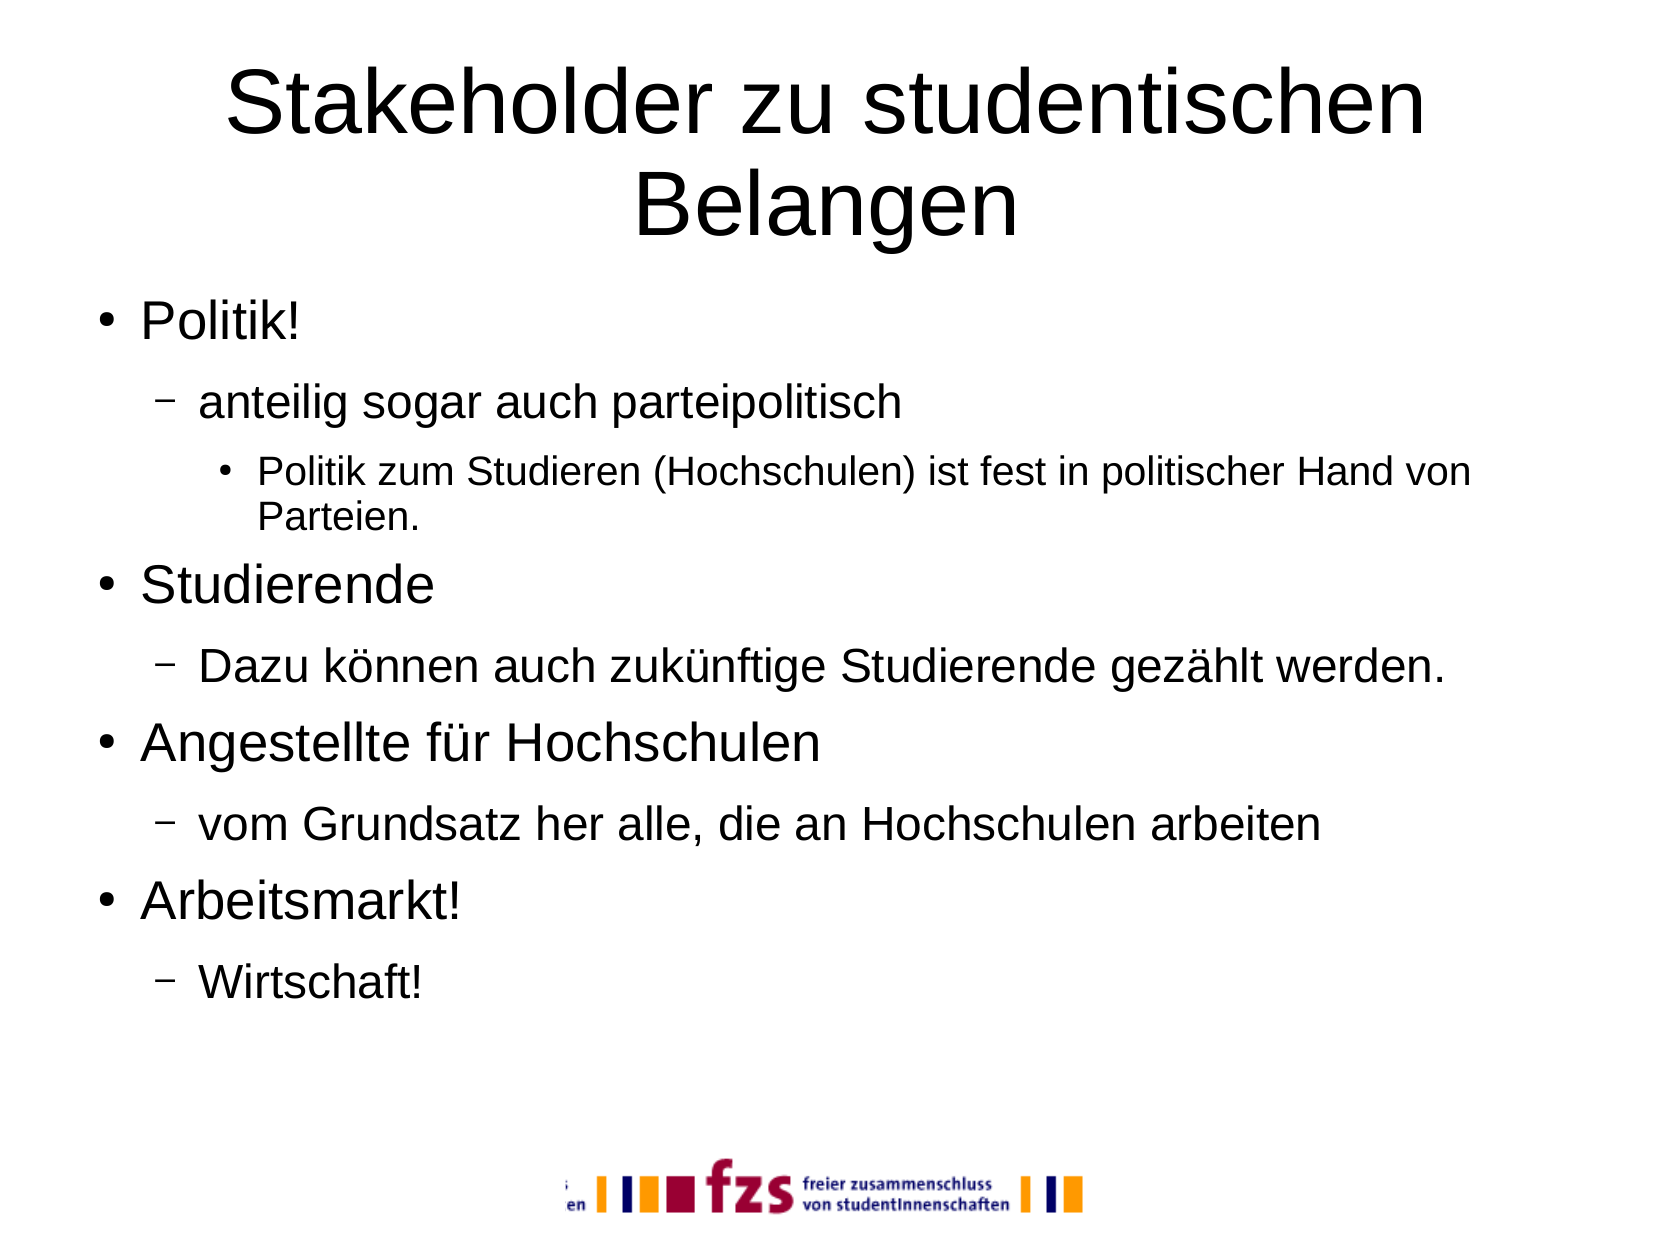

# Stakeholder zu studentischen Belangen
Politik!
anteilig sogar auch parteipolitisch
Politik zum Studieren (Hochschulen) ist fest in politischer Hand von Parteien.
Studierende
Dazu können auch zukünftige Studierende gezählt werden.
Angestellte für Hochschulen
vom Grundsatz her alle, die an Hochschulen arbeiten
Arbeitsmarkt!
Wirtschaft!